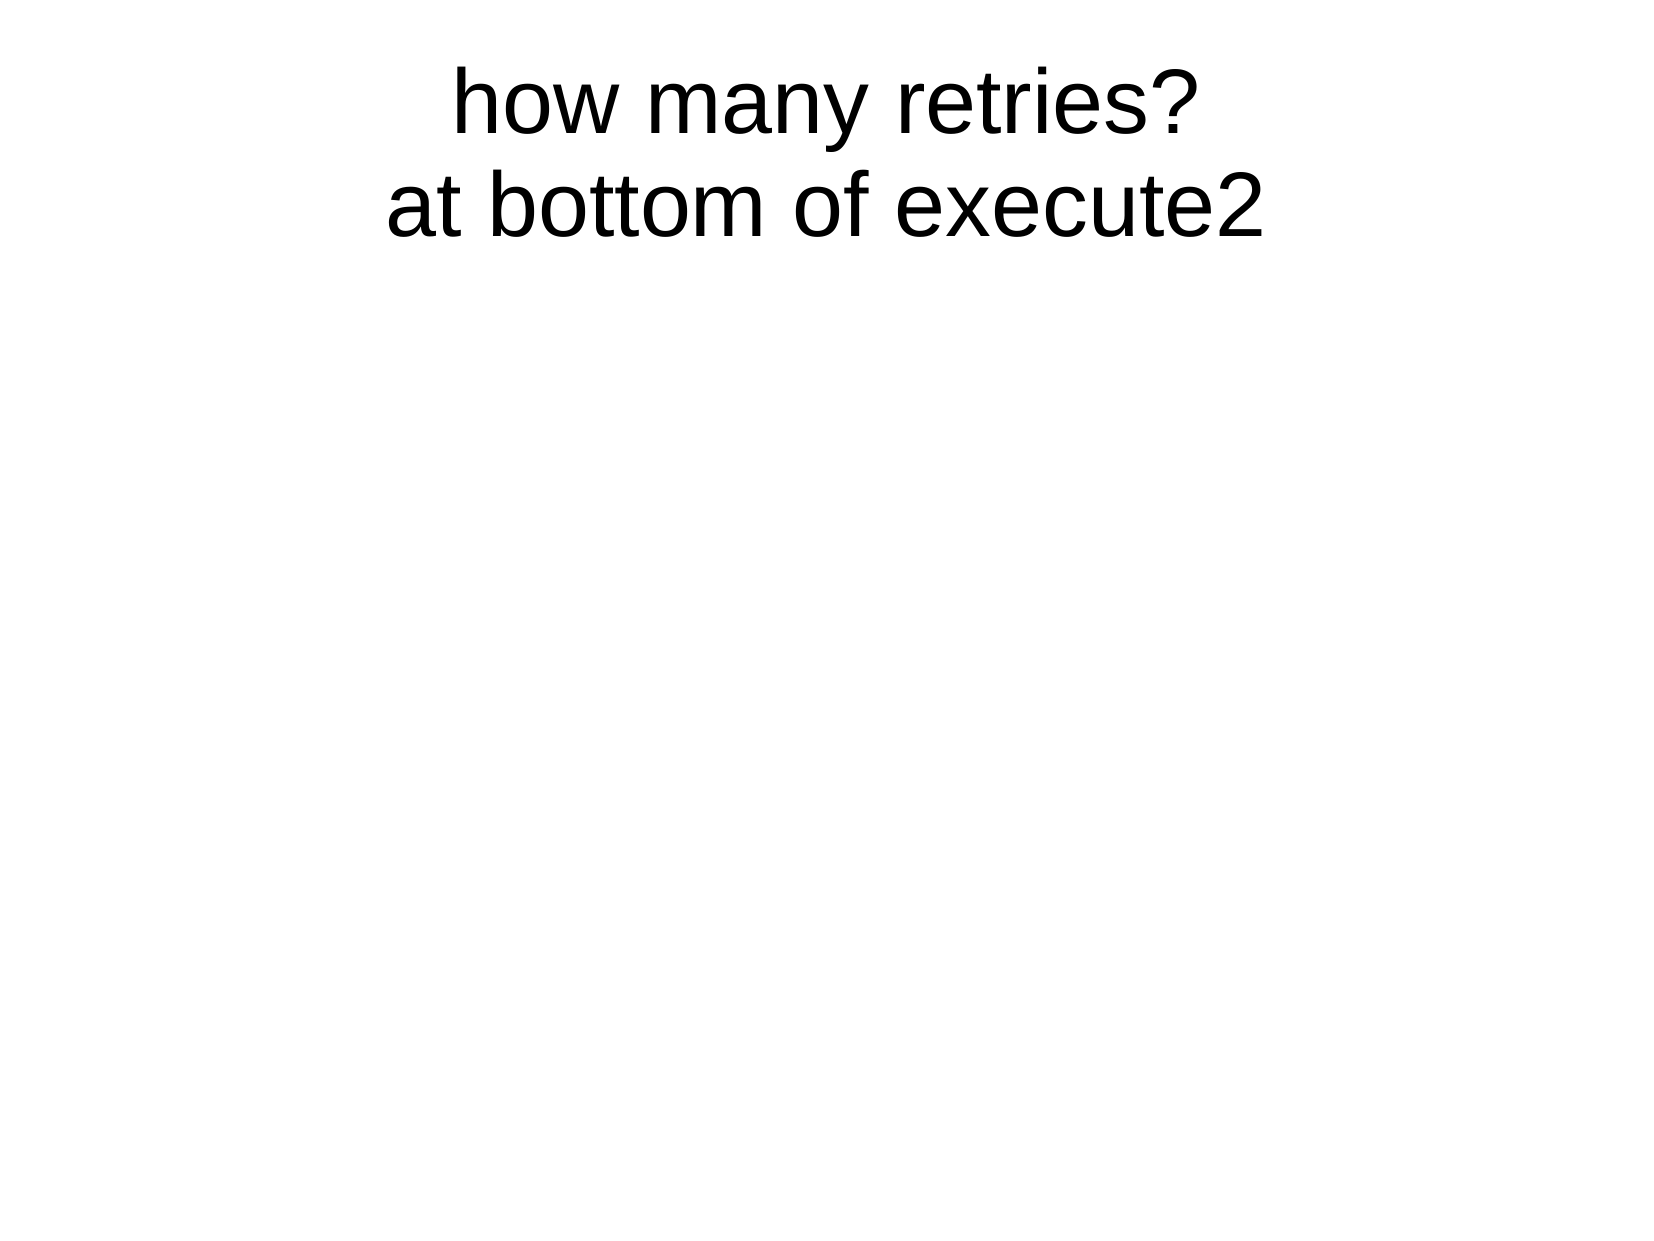

# how many retries? at bottom of execute2